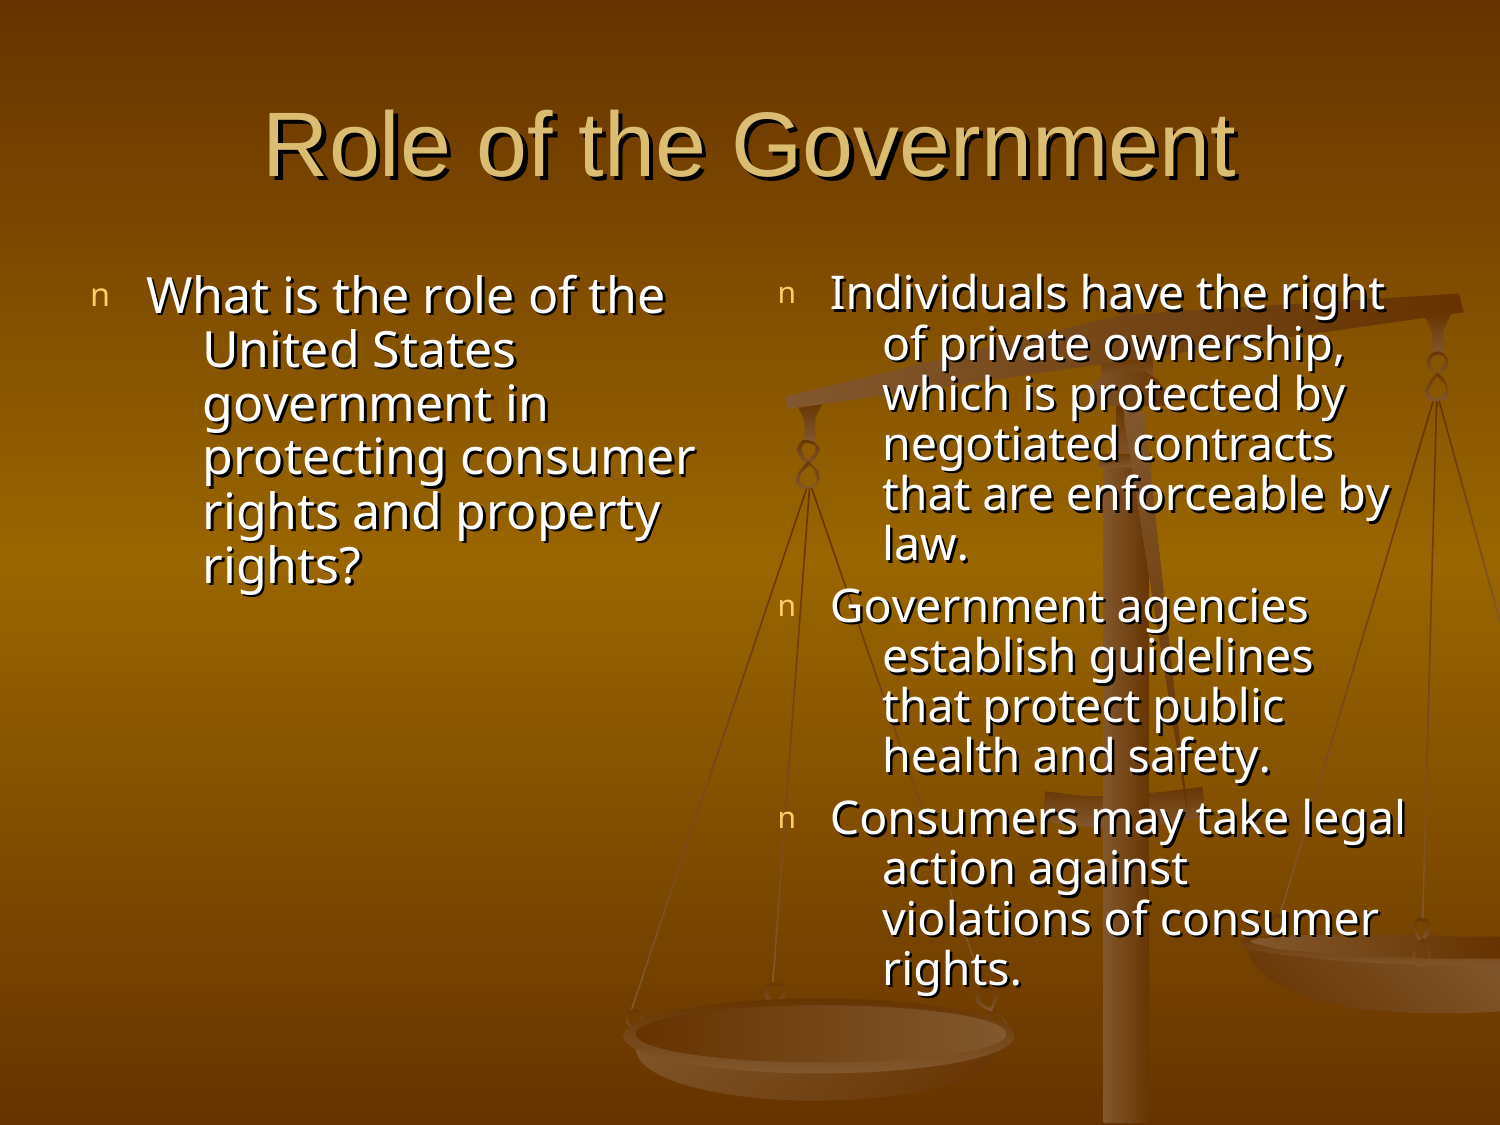

# Role of the Government
What is the role of the United States government in protecting consumer rights and property rights?
Individuals have the right of private ownership, which is protected by negotiated contracts that are enforceable by law.
Government agencies establish guidelines that protect public health and safety.
Consumers may take legal action against violations of consumer rights.